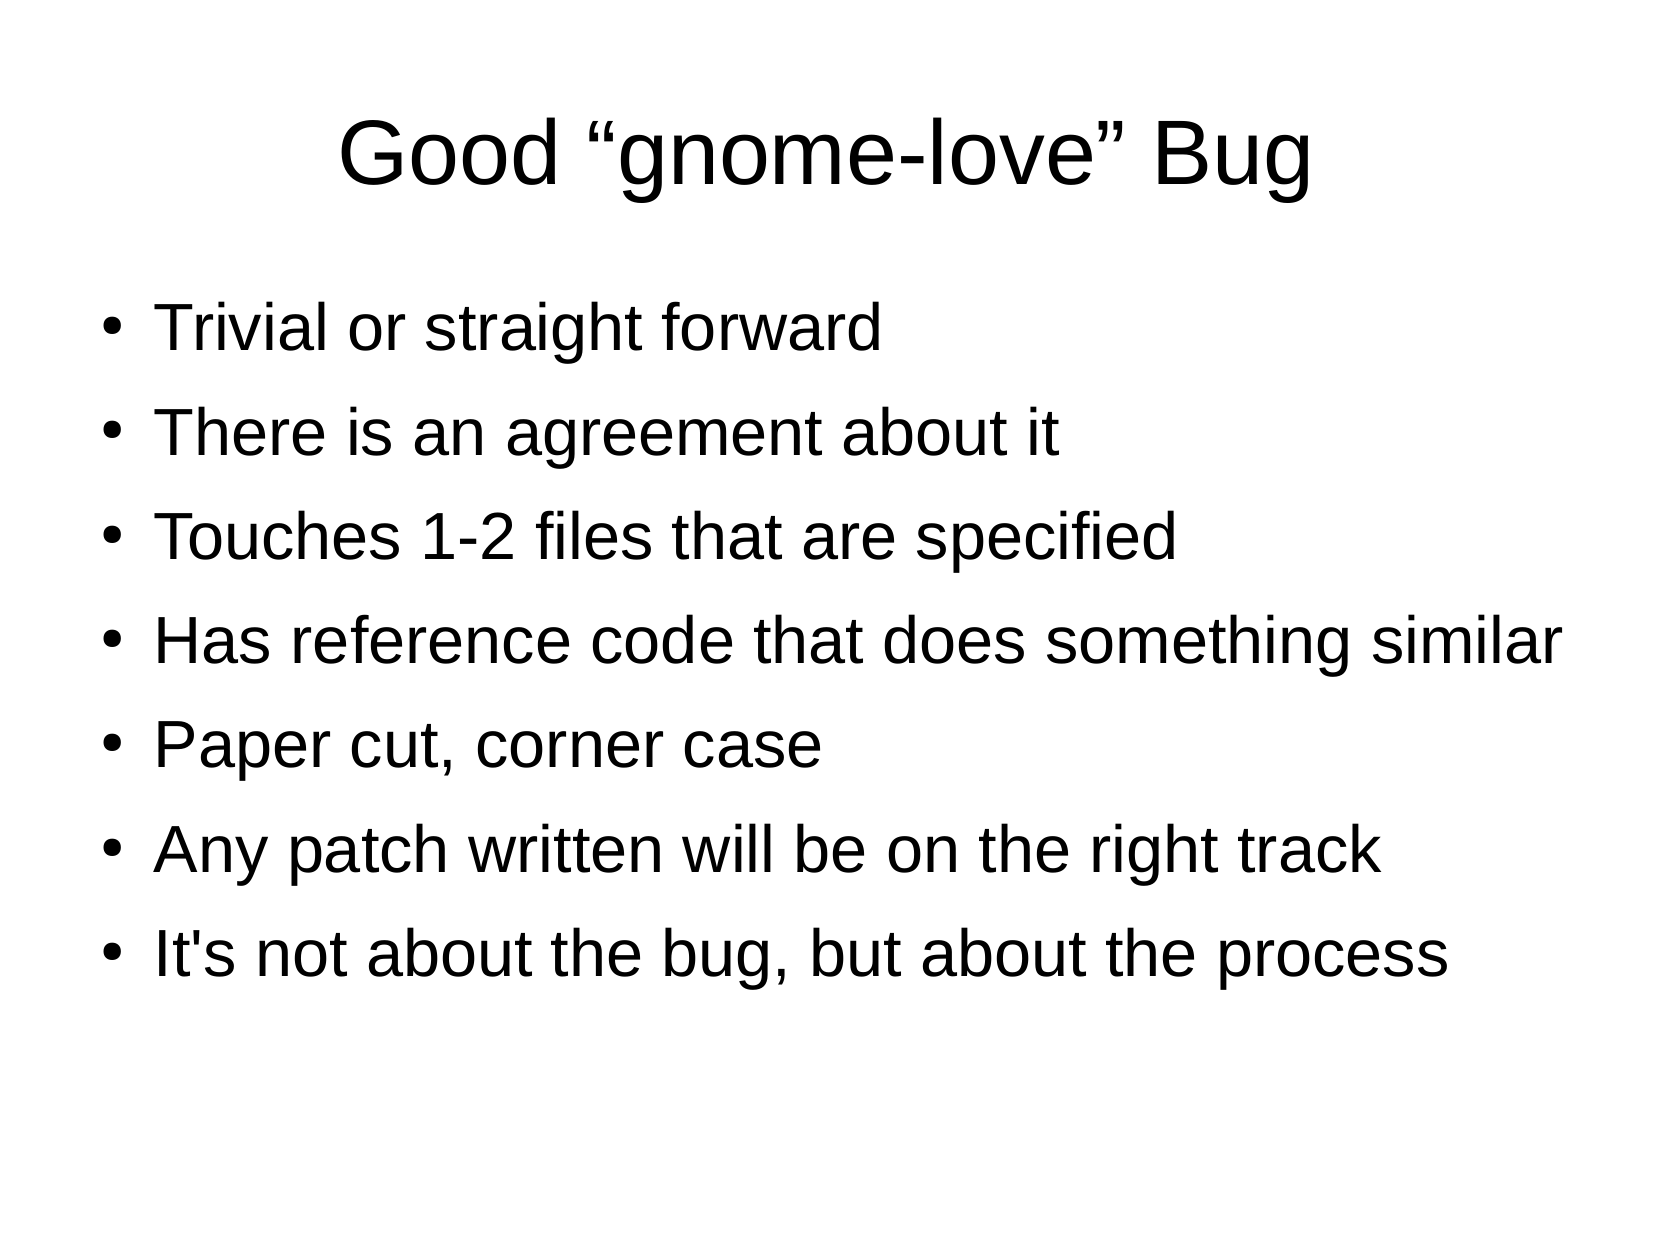

# Good “gnome-love” Bug
Trivial or straight forward
There is an agreement about it
Touches 1-2 files that are specified
Has reference code that does something similar
Paper cut, corner case
Any patch written will be on the right track
It's not about the bug, but about the process